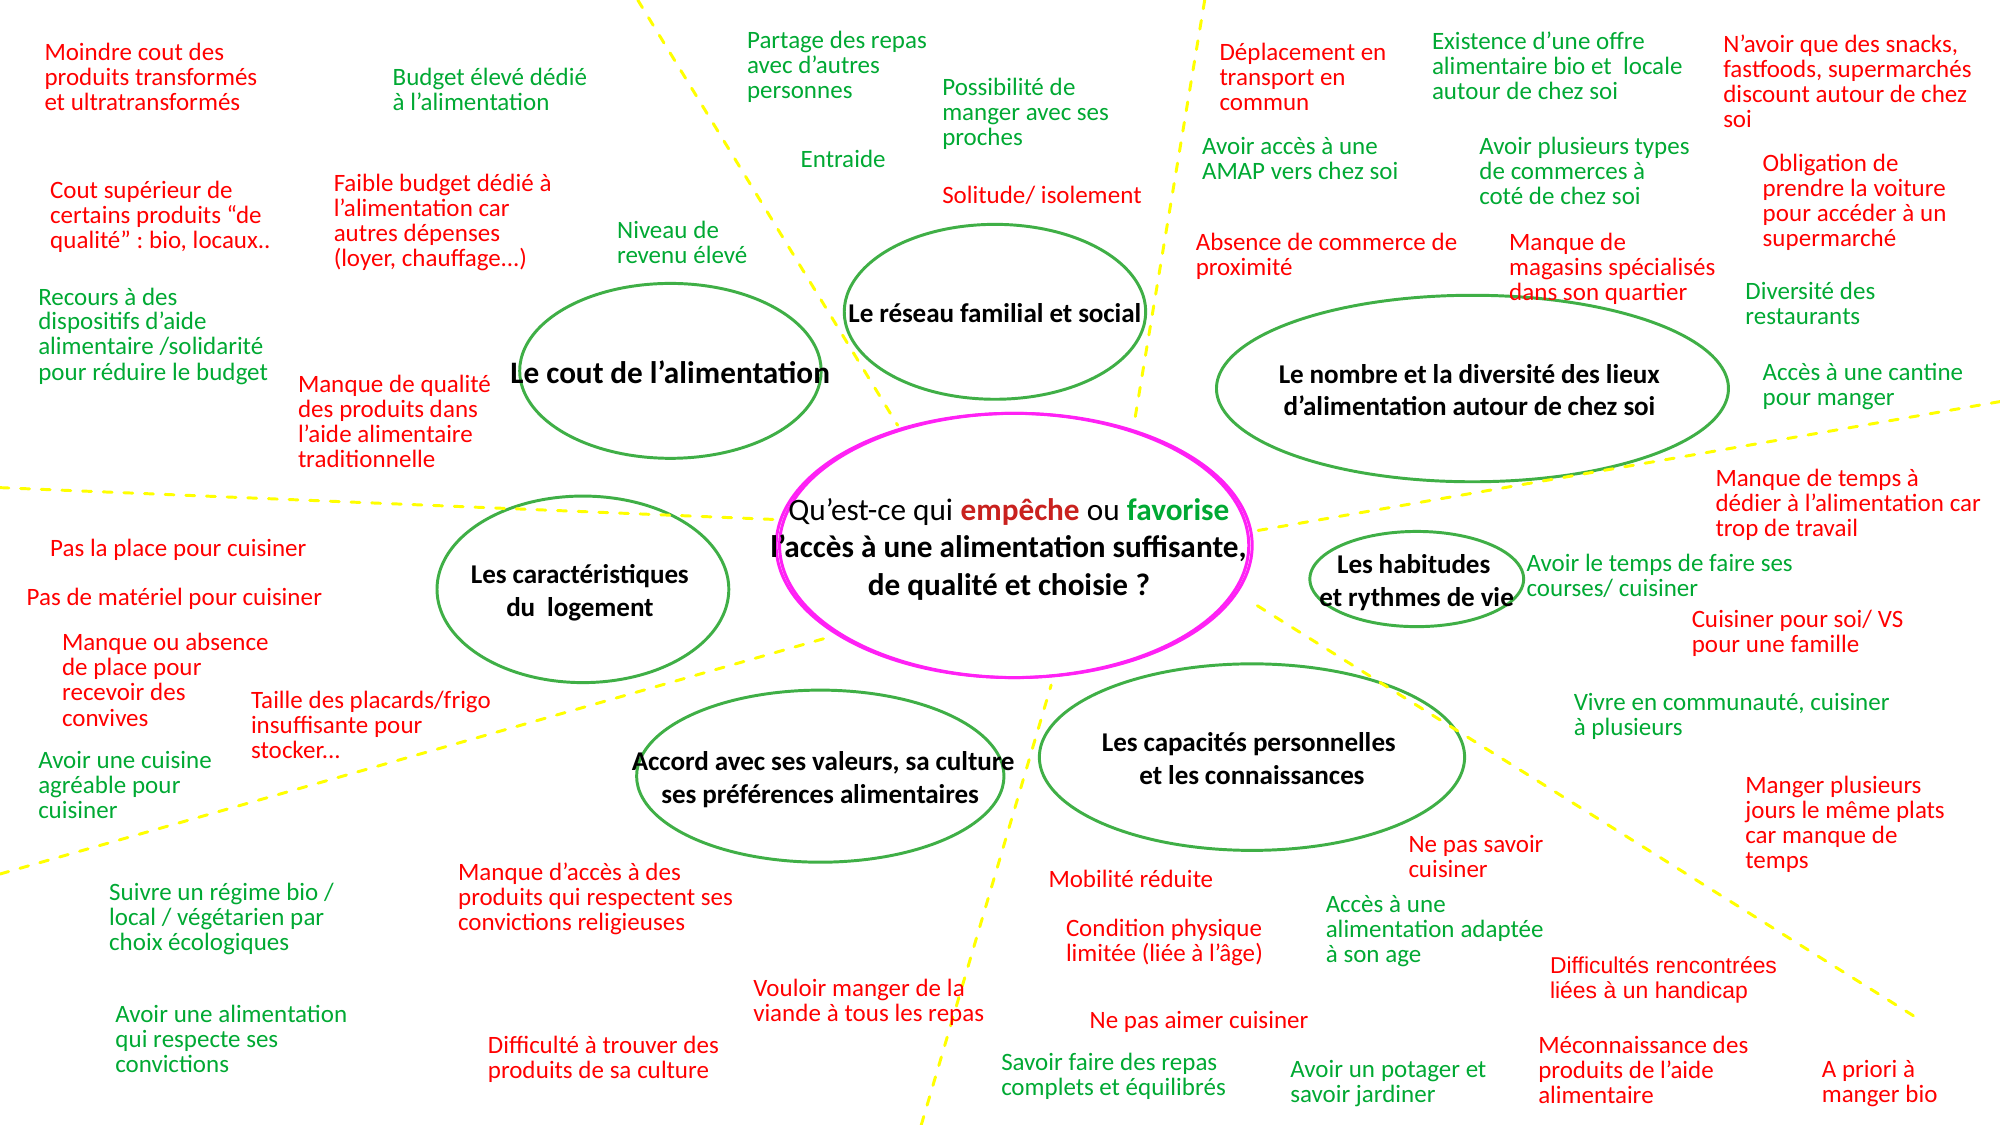

Partage des repas avec d’autres personnes
Existence d’une offre alimentaire bio et locale autour de chez soi
N’avoir que des snacks, fastfoods, supermarchés discount autour de chez soi
Moindre cout des produits transformés et ultratransformés
Déplacement en transport en commun
Budget élevé dédié à l’alimentation
Possibilité de manger avec ses proches
Avoir accès à une AMAP vers chez soi
Avoir plusieurs types de commerces à coté de chez soi
Entraide
Obligation de prendre la voiture pour accéder à un supermarché
Faible budget dédié à l’alimentation car autres dépenses (loyer, chauffage...)
Cout supérieur de certains produits “de qualité” : bio, locaux..
Solitude/ isolement
Niveau de revenu élevé
Le réseau familial et social
Absence de commerce de proximité
Manque de magasins spécialisés dans son quartier
Diversité des restaurants
Recours à des dispositifs d’aide alimentaire /solidarité pour réduire le budget
Le cout de l’alimentation
Le nombre et la diversité des lieux
d’alimentation autour de chez soi
Accès à une cantine pour manger
Manque de qualité des produits dans l’aide alimentaire traditionnelle
Qu’est-ce qui empêche ou favorise
l’accès à une alimentation suffisante,
de qualité et choisie ?
Manque de temps à dédier à l’alimentation car trop de travail
Les caractéristiques
du logement
Pas la place pour cuisiner
Les habitudes
et rythmes de vie
Avoir le temps de faire ses courses/ cuisiner
Pas de matériel pour cuisiner
Cuisiner pour soi/ VS pour une famille
Manque ou absence de place pour recevoir des convives
Les capacités personnelles
et les connaissances
Taille des placards/frigo insuffisante pour stocker...
Vivre en communauté, cuisiner à plusieurs
 Accord avec ses valeurs, sa culture
ses préférences alimentaires
Avoir une cuisine agréable pour cuisiner
Manger plusieurs jours le même plats car manque de temps
Ne pas savoir cuisiner
Manque d’accès à des produits qui respectent ses convictions religieuses
Mobilité réduite
Suivre un régime bio / local / végétarien par choix écologiques
Accès à une alimentation adaptée à son age
Difficultés rencontrées liées à un handicap
Condition physique limitée (liée à l’âge)
Vouloir manger de la viande à tous les repas
Avoir une alimentation qui respecte ses convictions
Ne pas aimer cuisiner
Difficulté à trouver des produits de sa culture
Méconnaissance des produits de l’aide alimentaire
Savoir faire des repas complets et équilibrés
Avoir un potager et savoir jardiner
A priori à manger bio